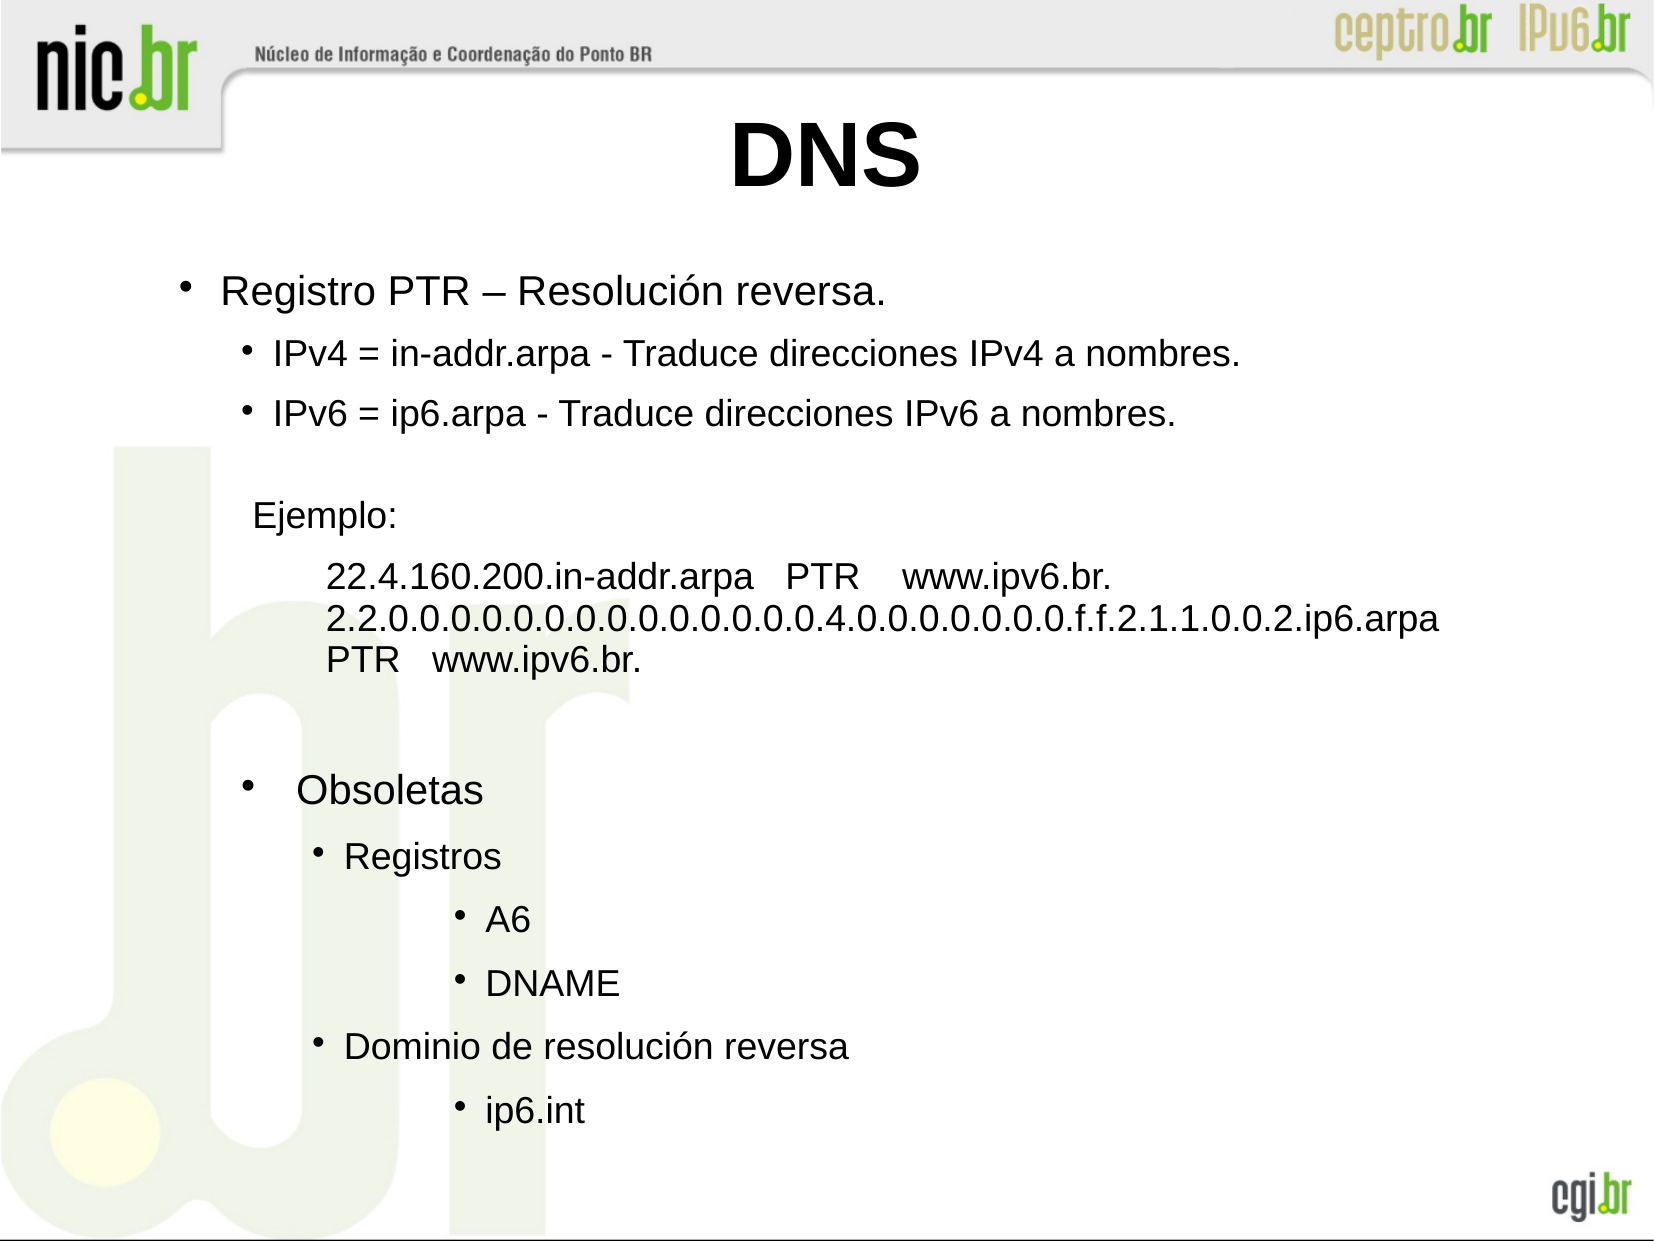

DNS
 Registro PTR – Resolución reversa.
IPv4 = in-addr.arpa - Traduce direcciones IPv4 a nombres.
IPv6 = ip6.arpa - Traduce direcciones IPv6 a nombres.
 	Ejemplo:
		22.4.160.200.in-addr.arpa PTR www.ipv6.br.							2.2.0.0.0.0.0.0.0.0.0.0.0.0.0.0.4.0.0.0.0.0.0.0.f.f.2.1.1.0.0.2.ip6.arpa 		PTR www.ipv6.br.
 Obsoletas
Registros
A6
DNAME
Dominio de resolución reversa
ip6.int